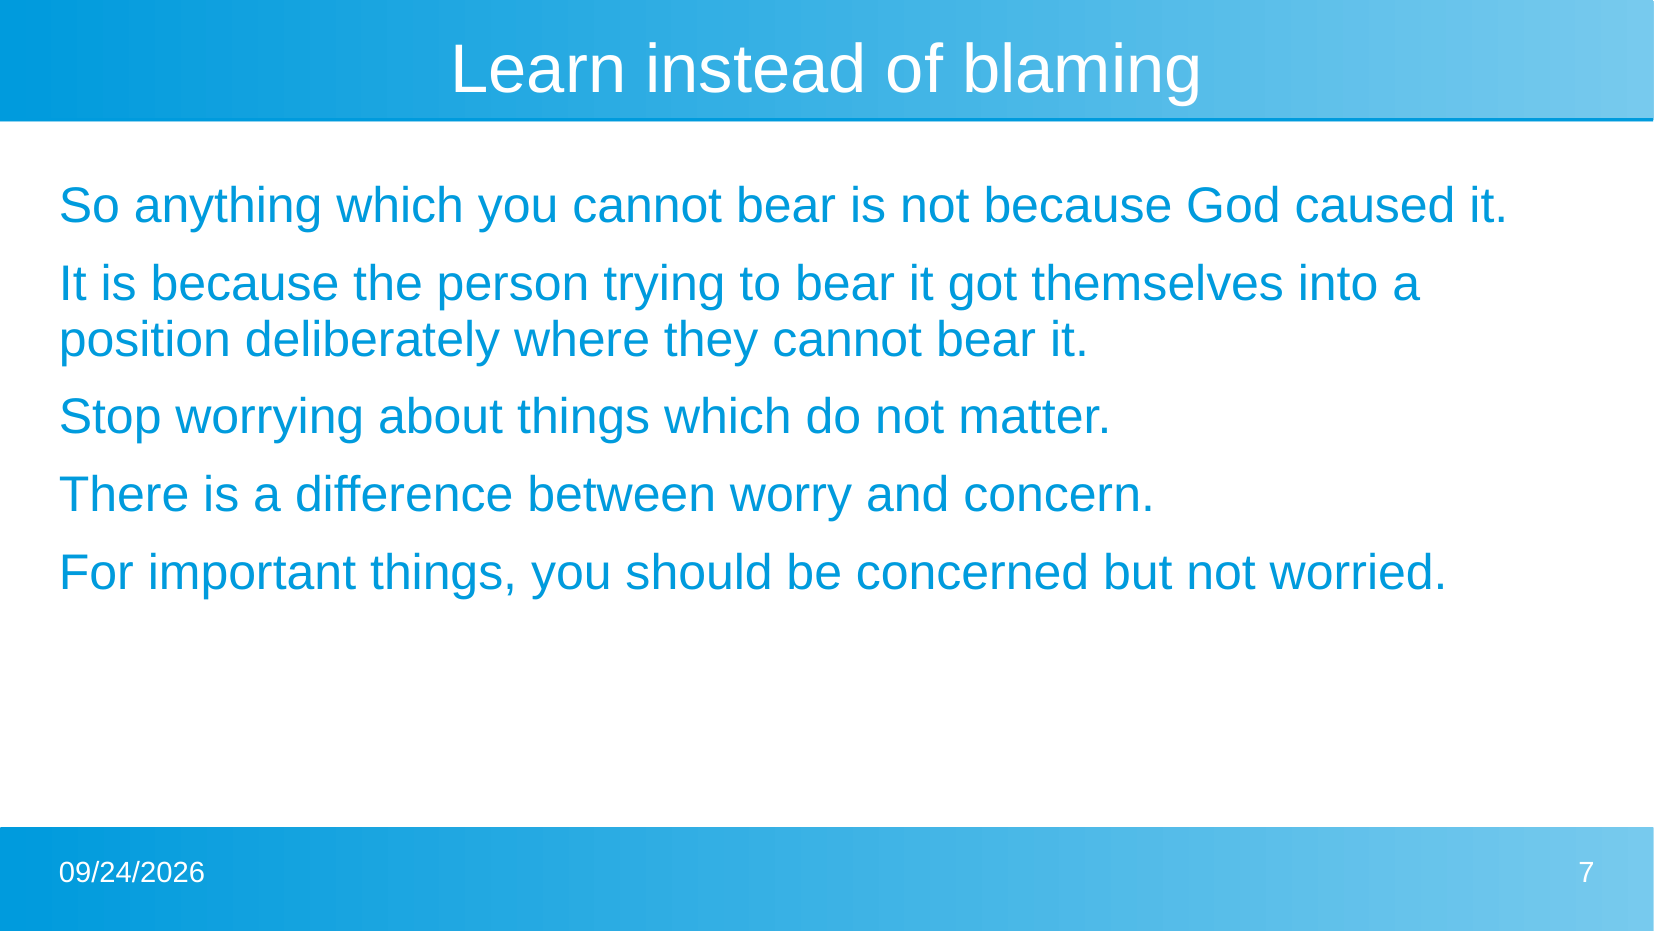

# Learn instead of blaming
So anything which you cannot bear is not because God caused it.
It is because the person trying to bear it got themselves into a position deliberately where they cannot bear it.
Stop worrying about things which do not matter.
There is a difference between worry and concern.
For important things, you should be concerned but not worried.
7